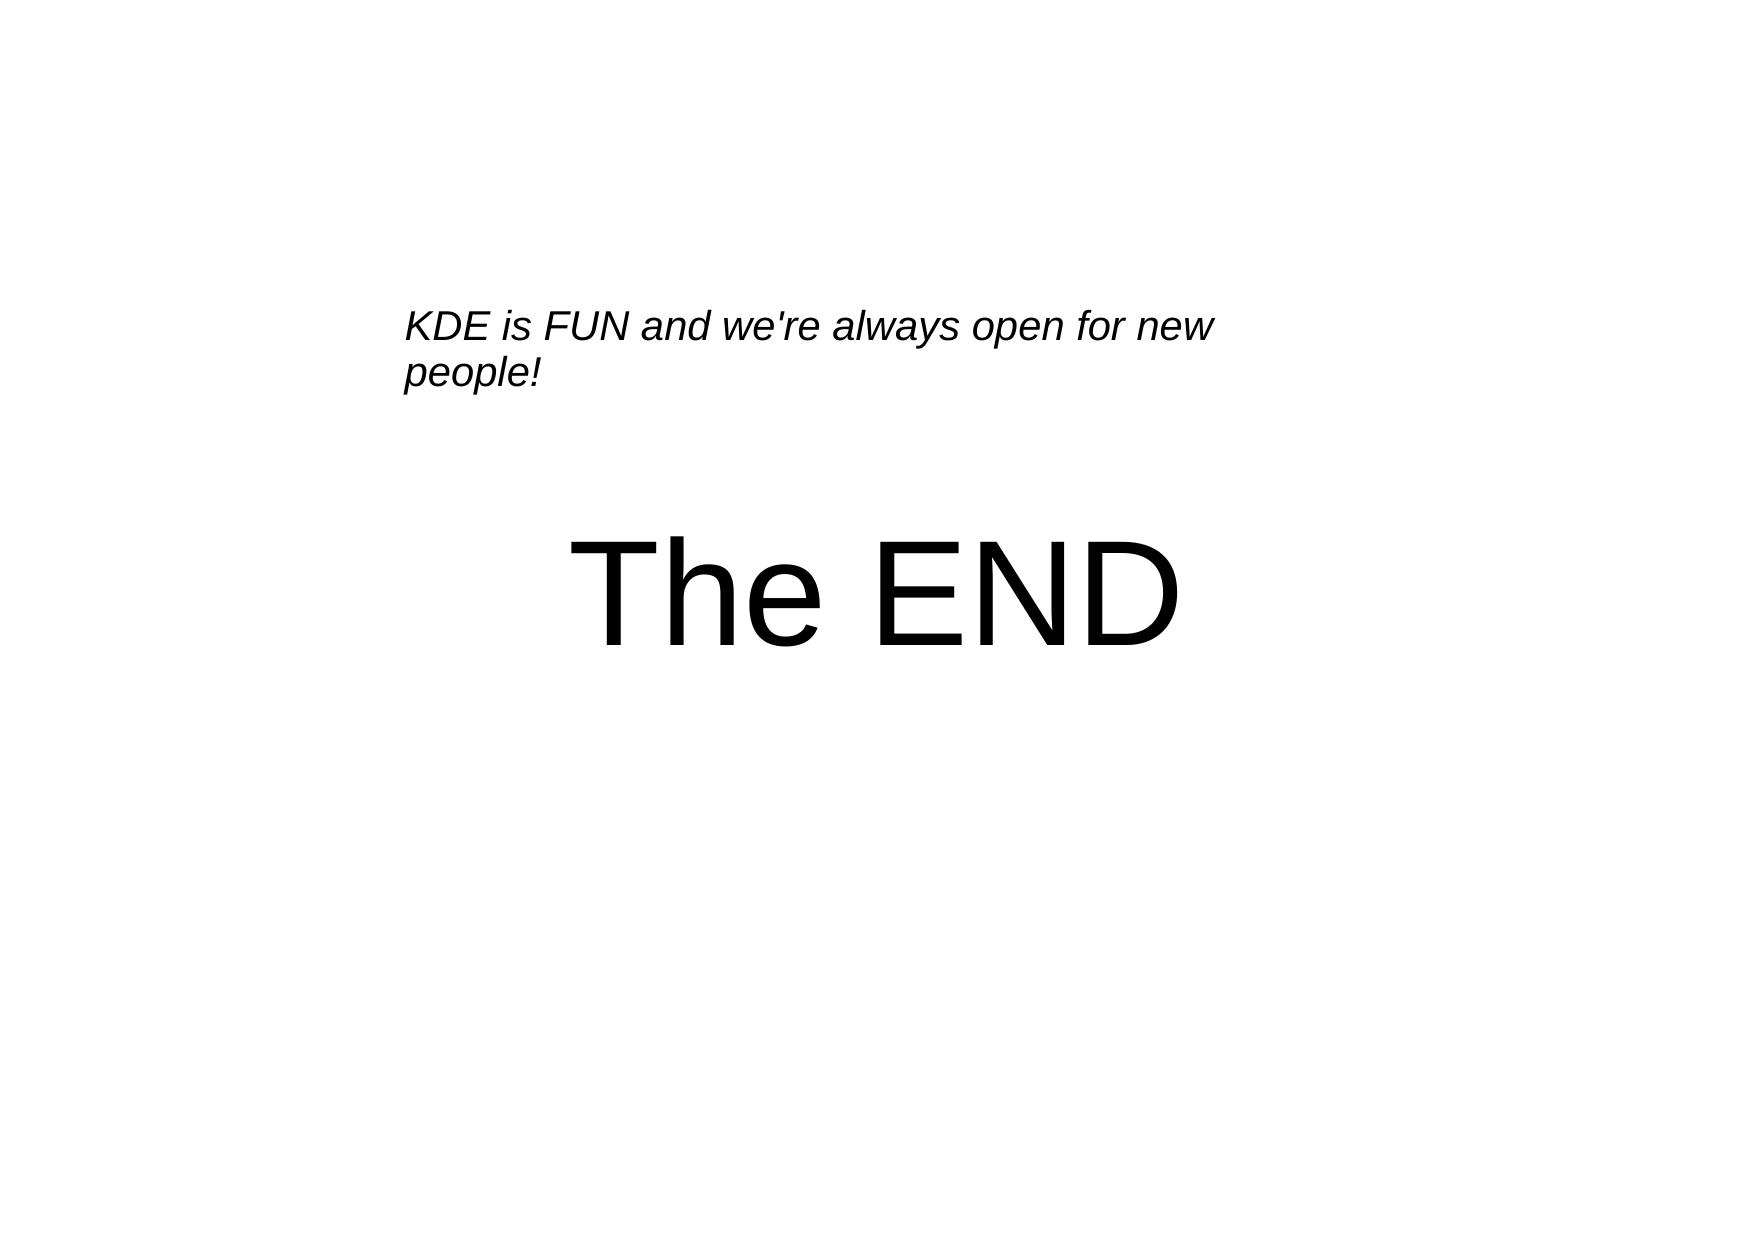

KDE is FUN and we're always open for new people!
The END